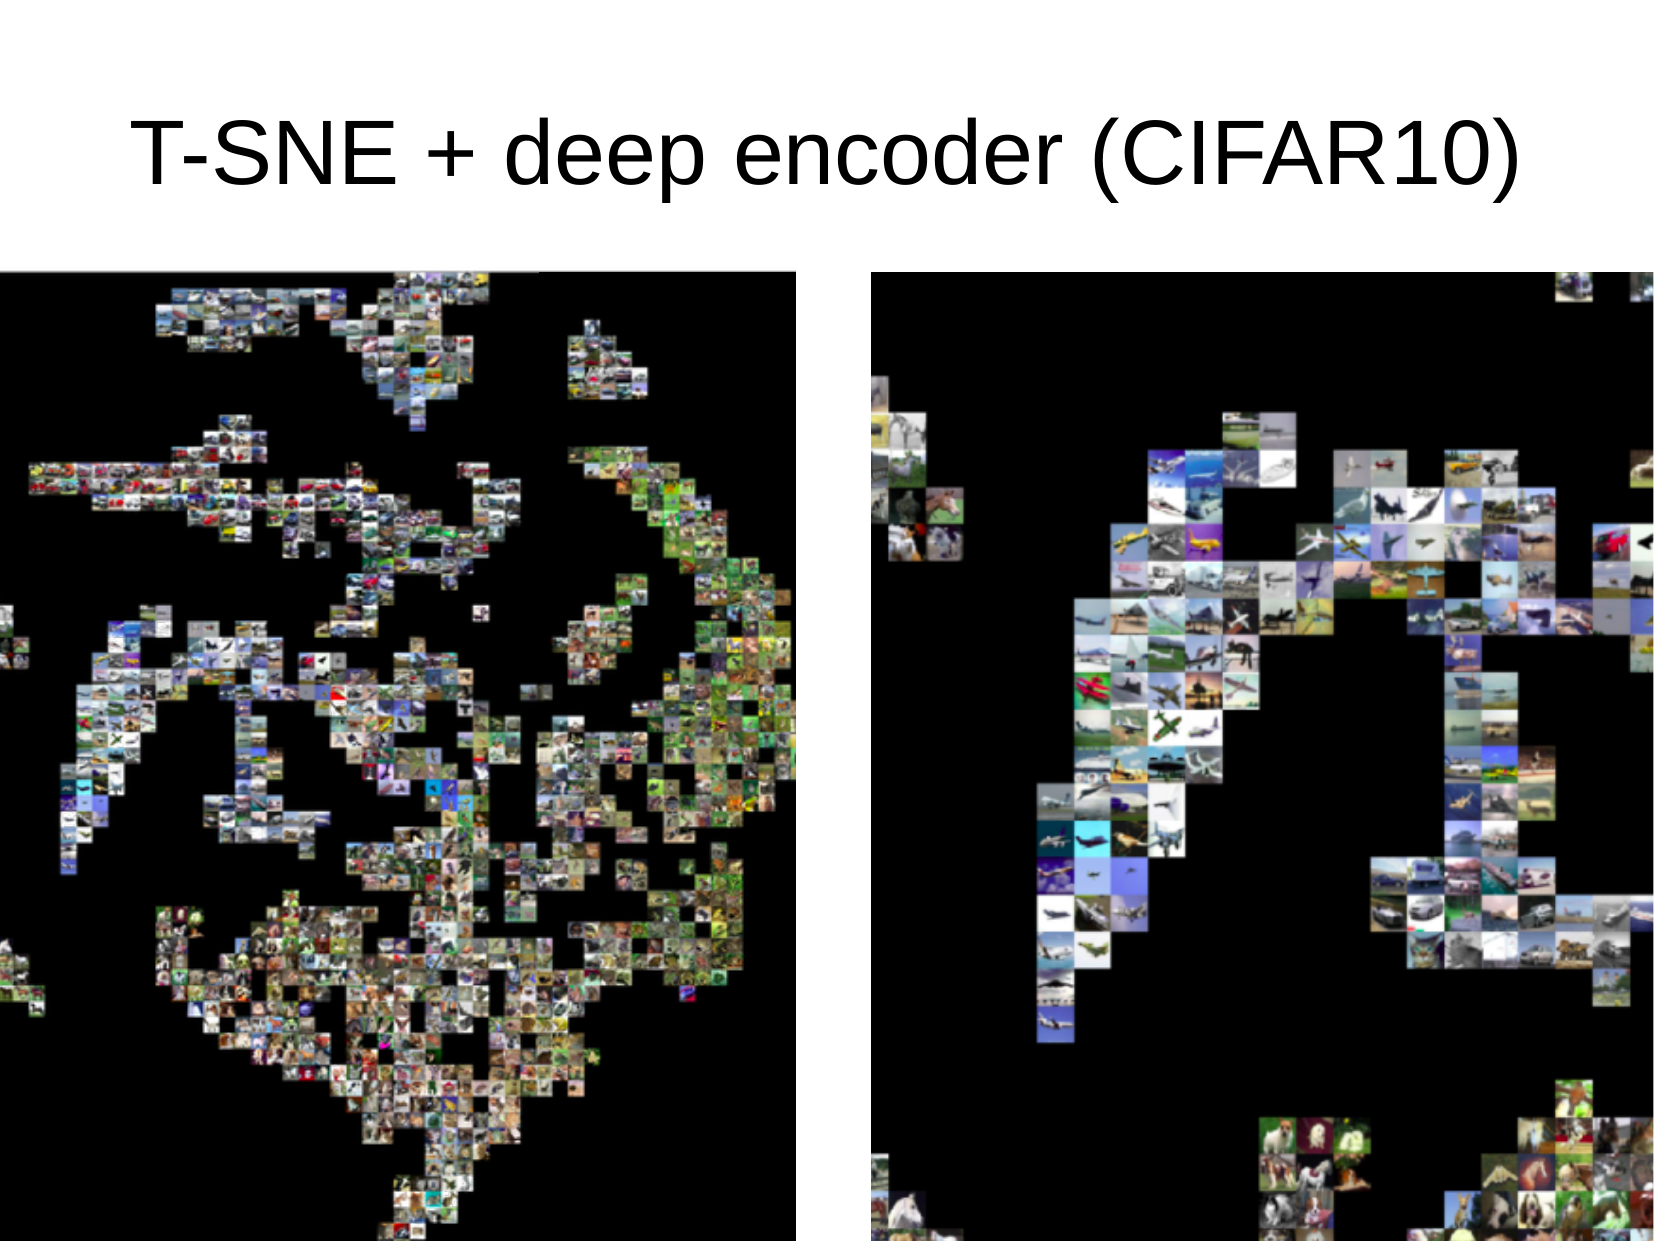

# T-SNE + deep encoder (CIFAR10)
91